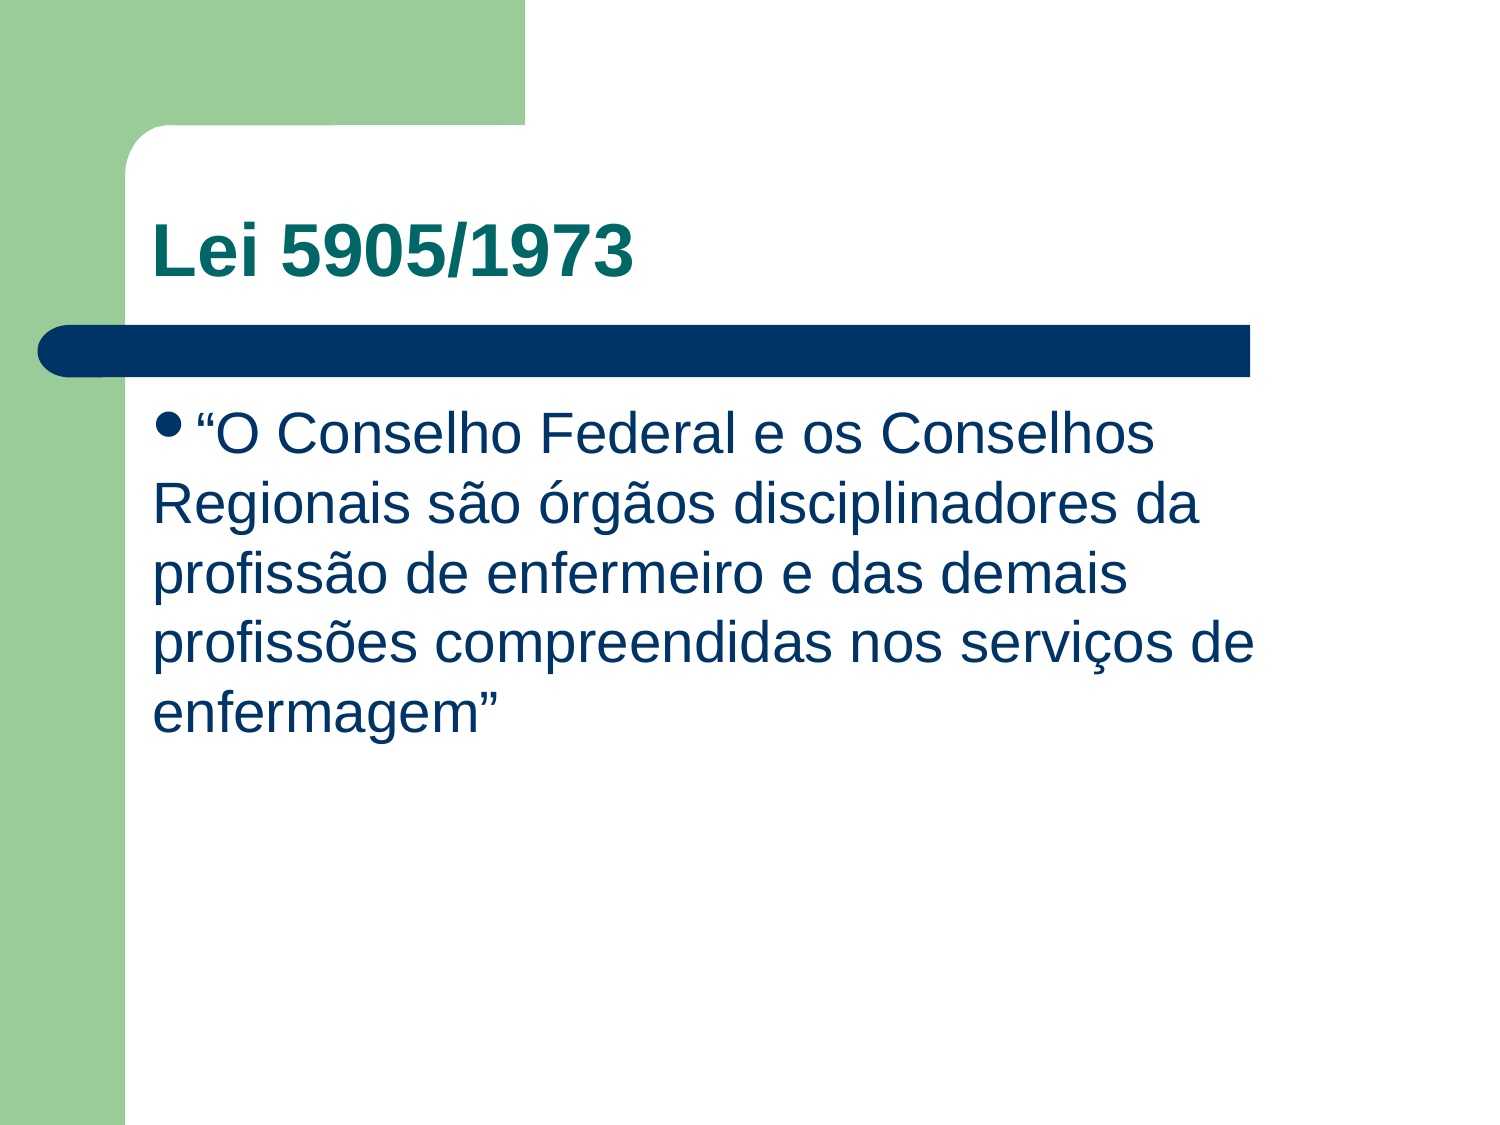

# Lei 5905/1973
“O Conselho Federal e os Conselhos Regionais são órgãos disciplinadores da profissão de enfermeiro e das demais profissões compreendidas nos serviços de enfermagem”